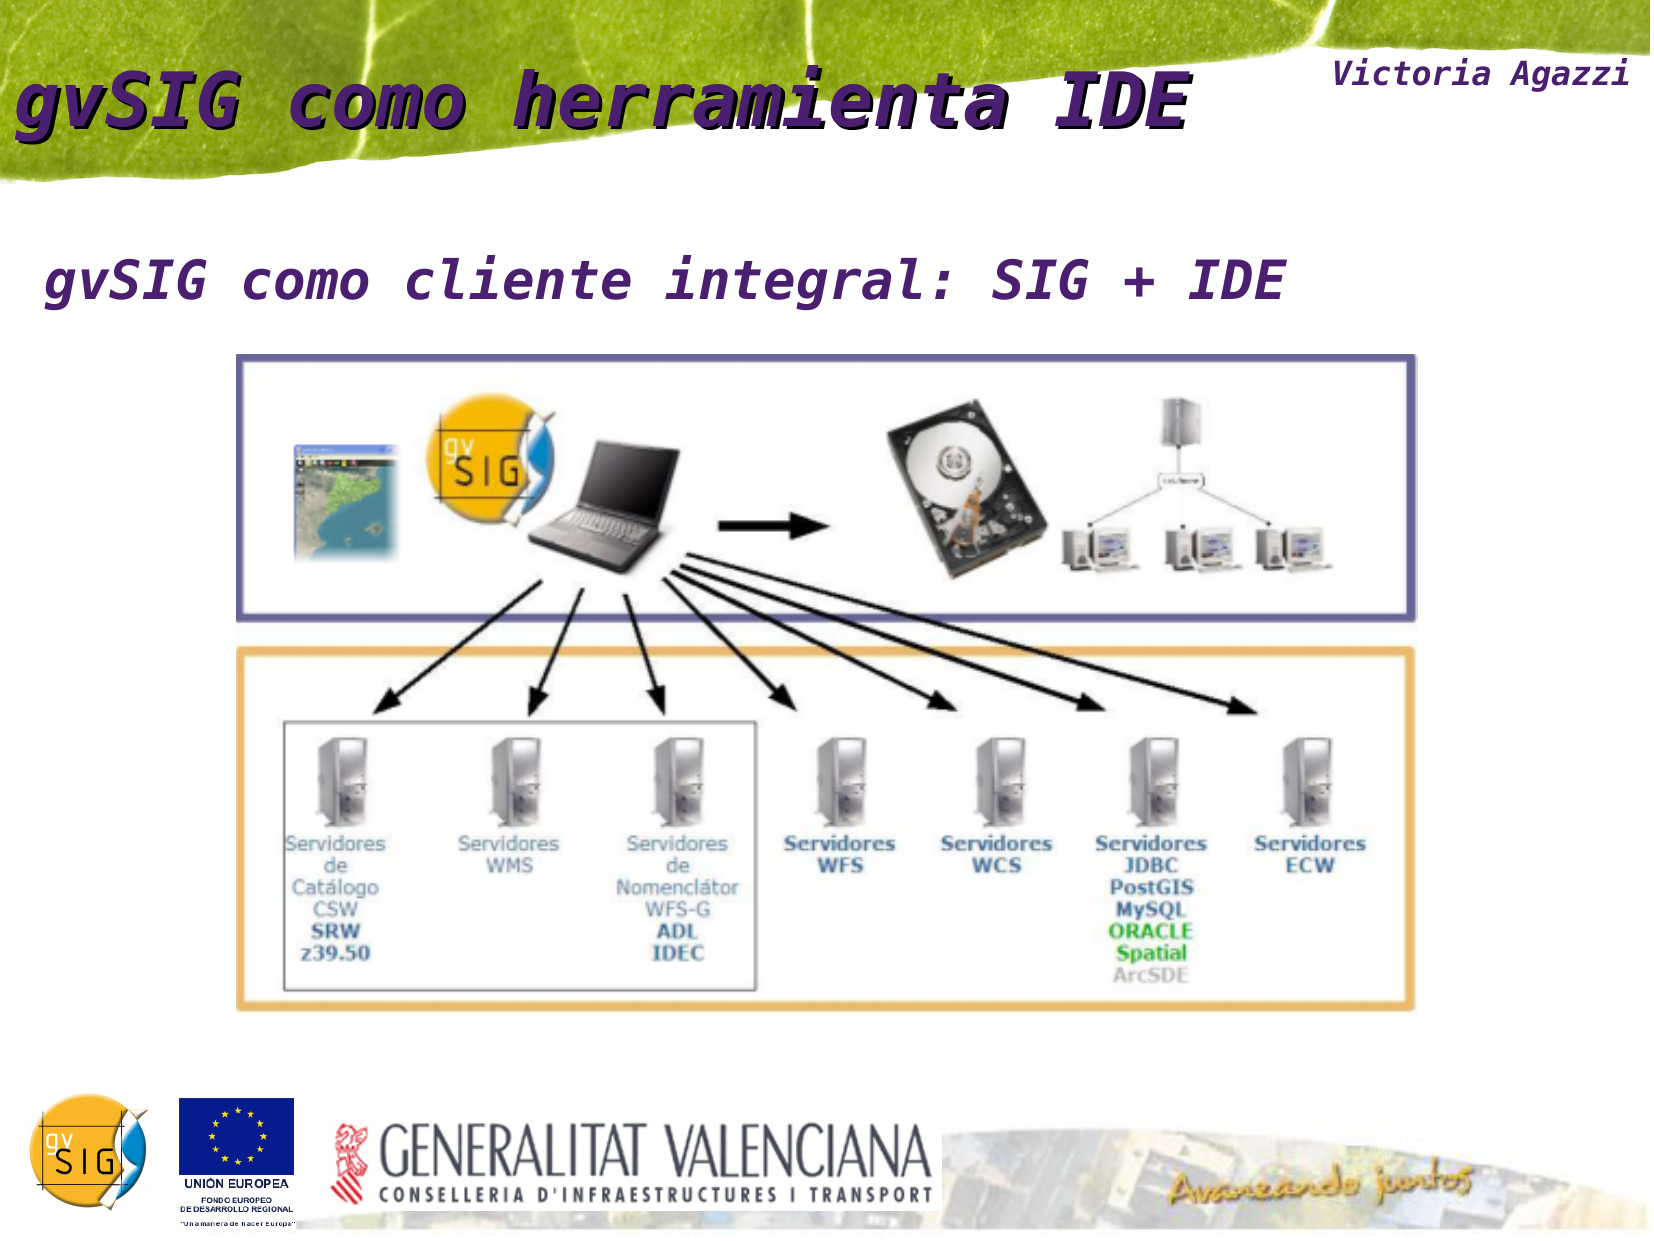

gvSIG como herramienta IDE
Victoria Agazzi
gvSIG como cliente integral: SIG + IDE